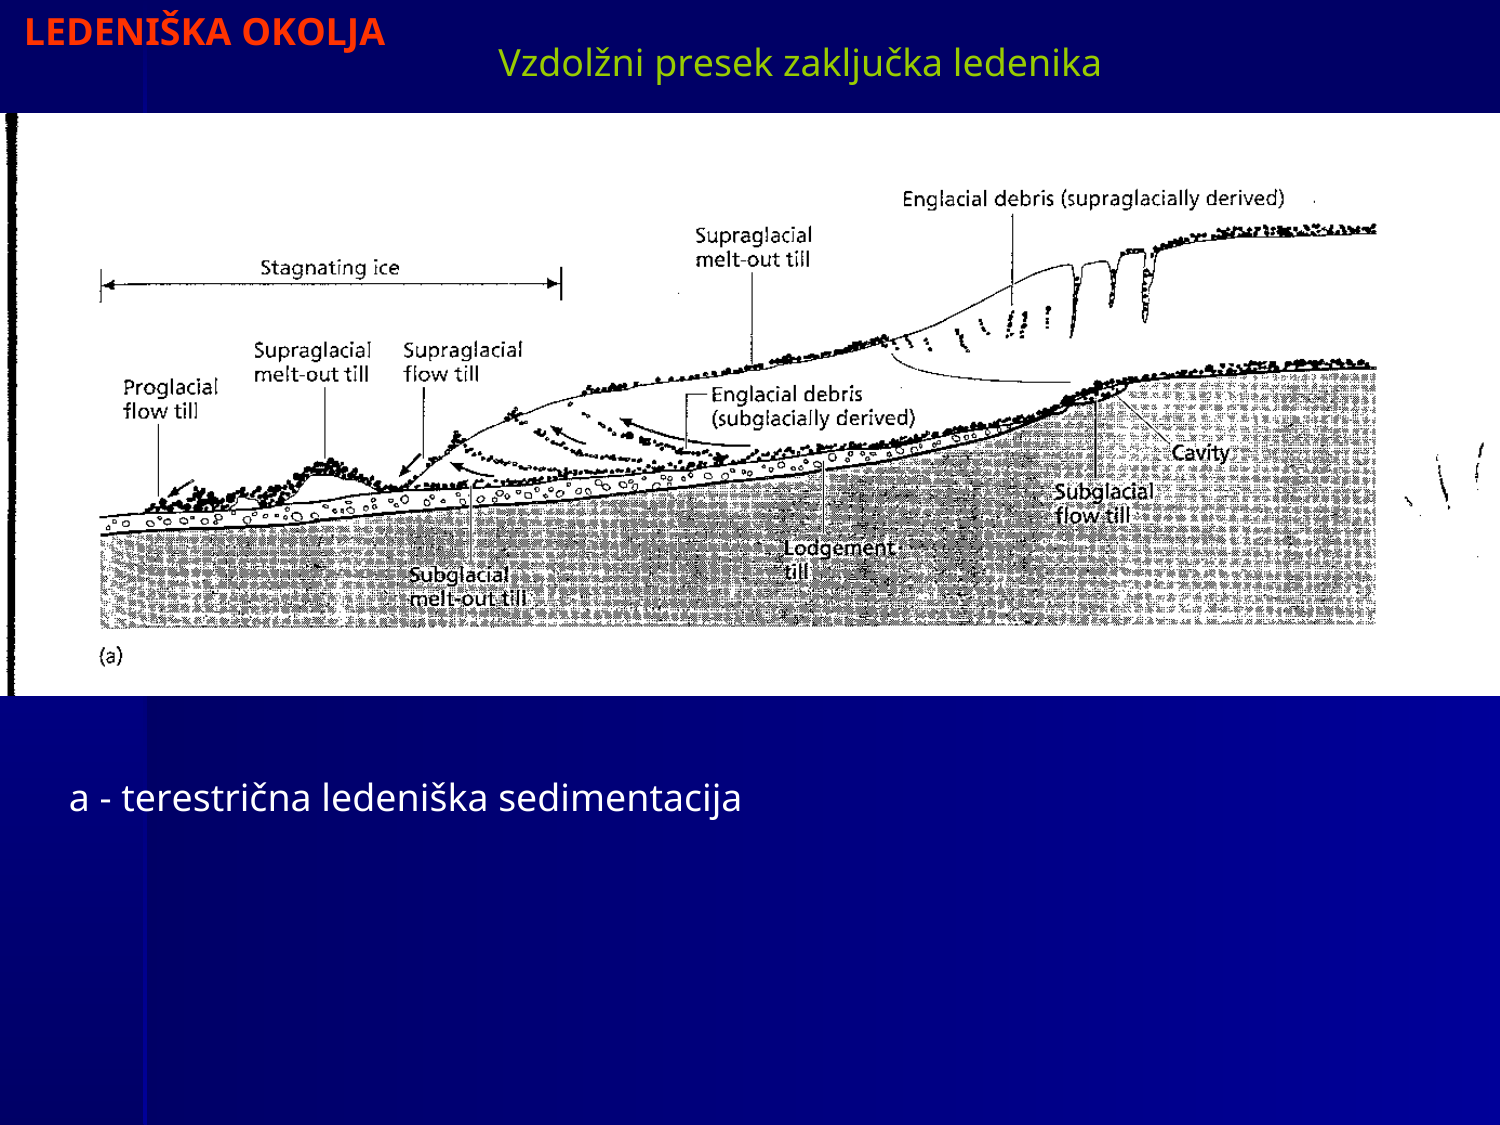

LEDENIŠKA OKOLJA
Vzdolžni presek zaključka ledenika
a - terestrična ledeniška sedimentacija